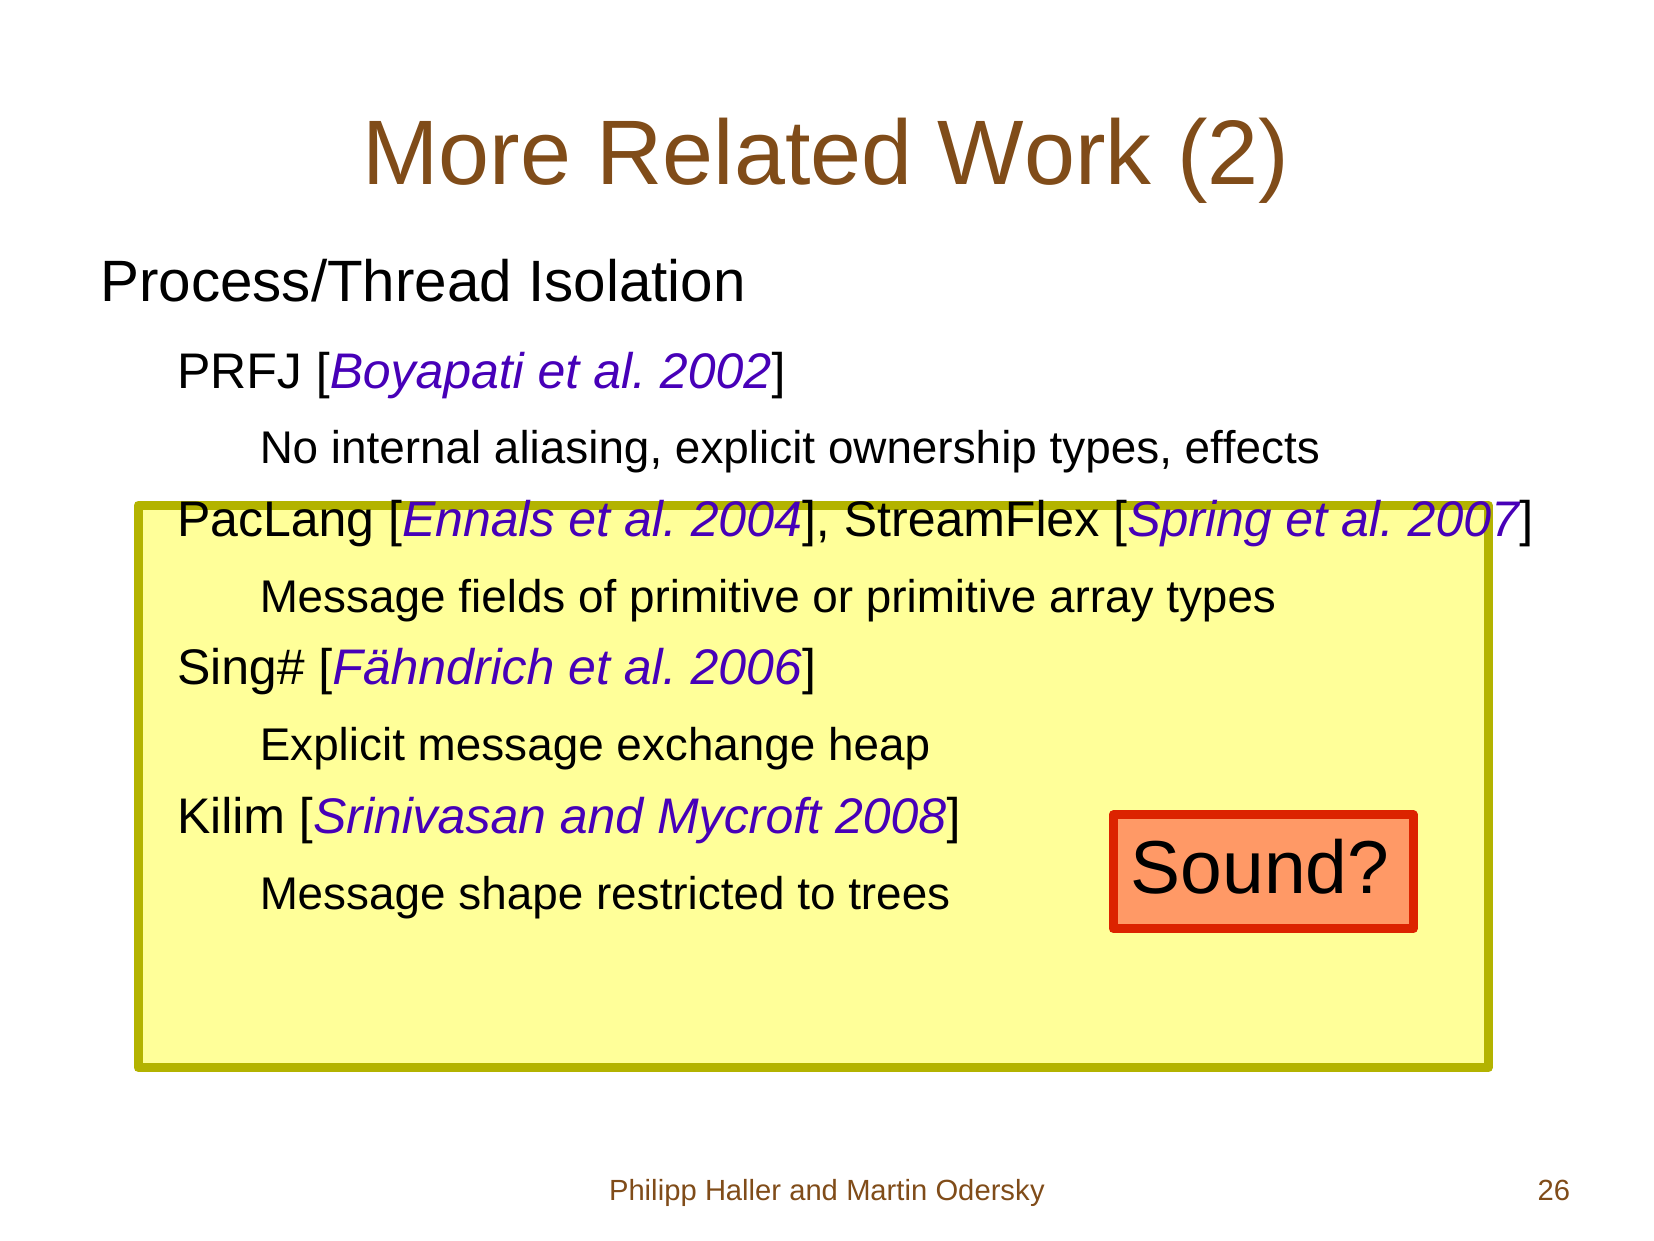

# More Related Work (2)
Process/Thread Isolation
PRFJ [Boyapati et al. 2002]
No internal aliasing, explicit ownership types, effects
PacLang [Ennals et al. 2004], StreamFlex [Spring et al. 2007]
Message fields of primitive or primitive array types
Sing# [Fähndrich et al. 2006]
Explicit message exchange heap
Kilim [Srinivasan and Mycroft 2008]
Message shape restricted to trees
Sound?
Philipp Haller
26